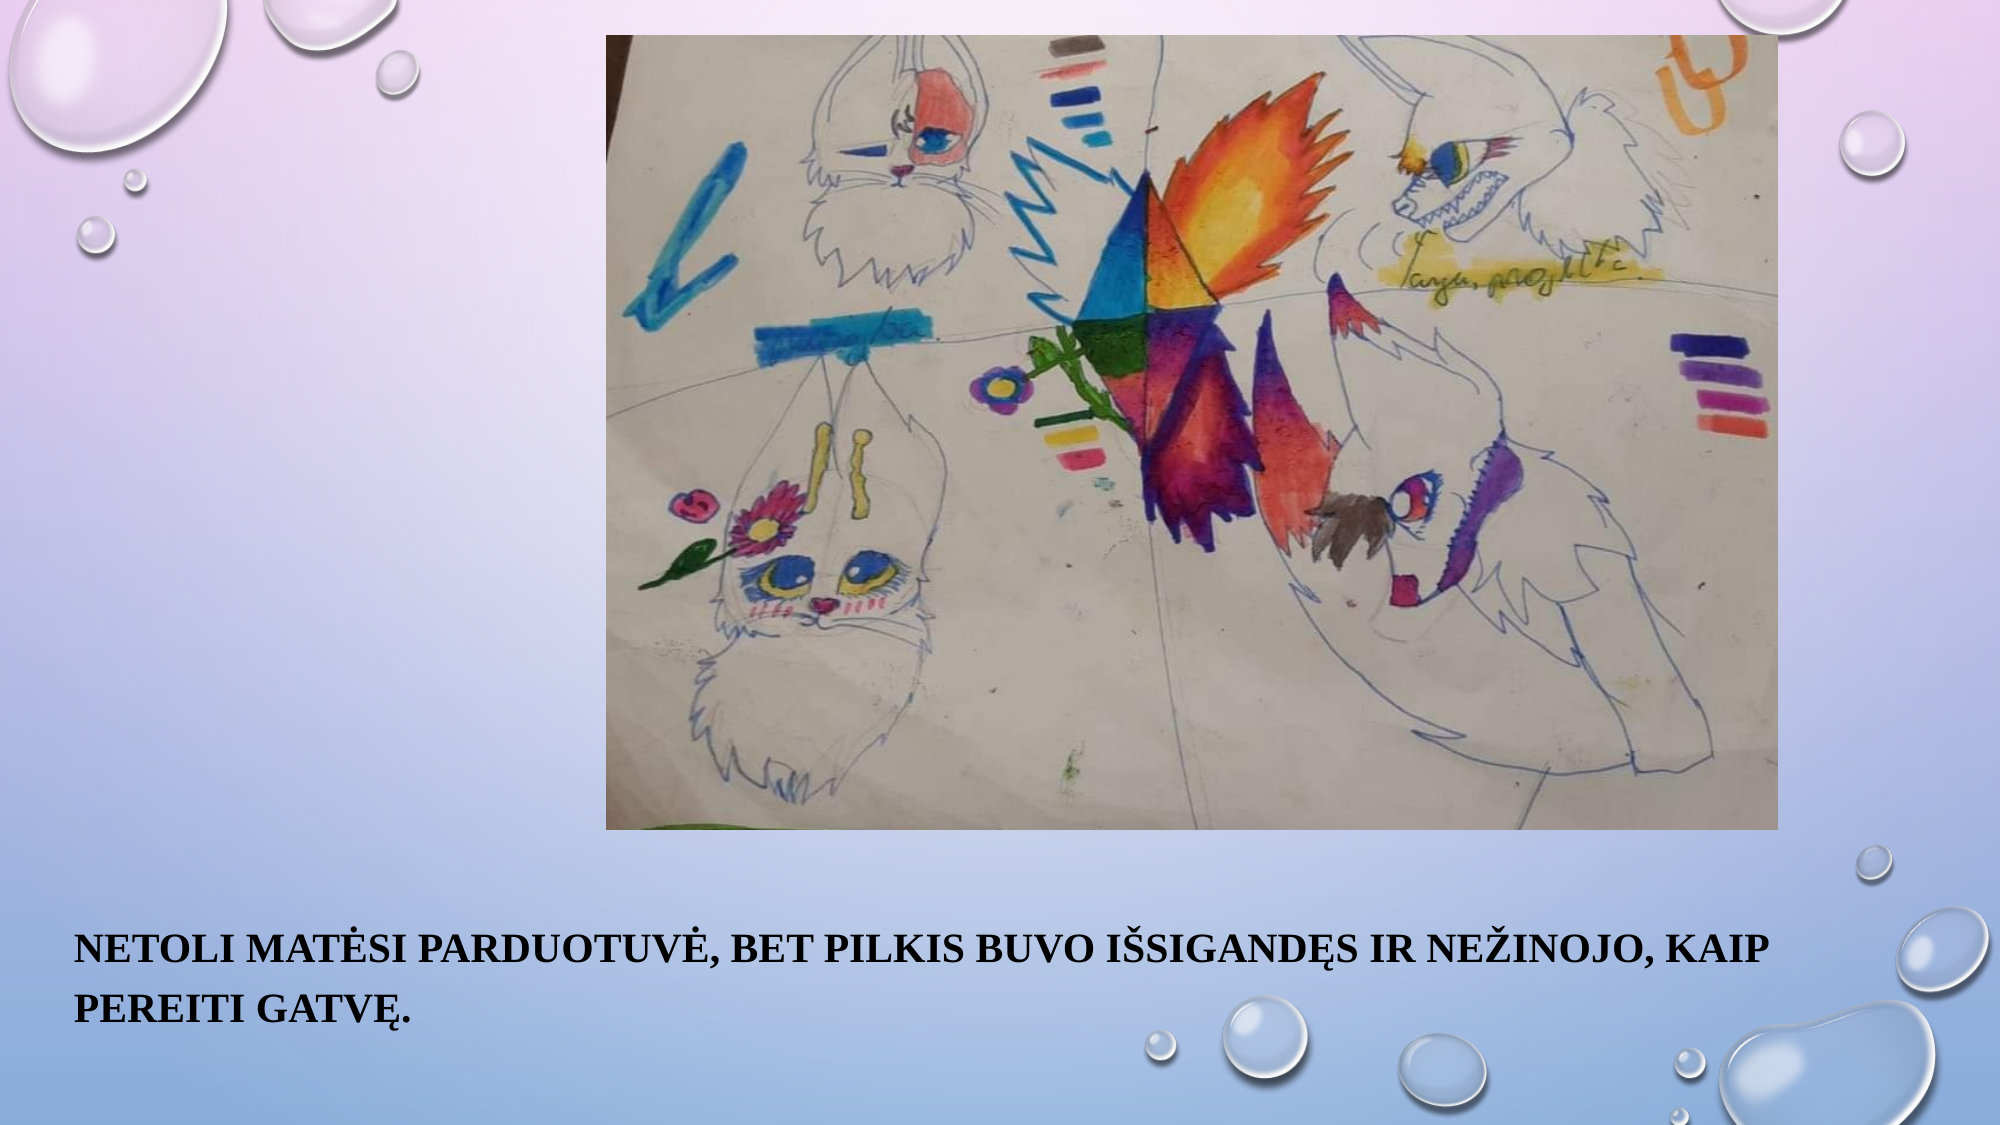

#
Netoli matėsi parduotuvė, bet Pilkis buvo išsigandęs ir nežinojo, kaip pereiti gatvę.